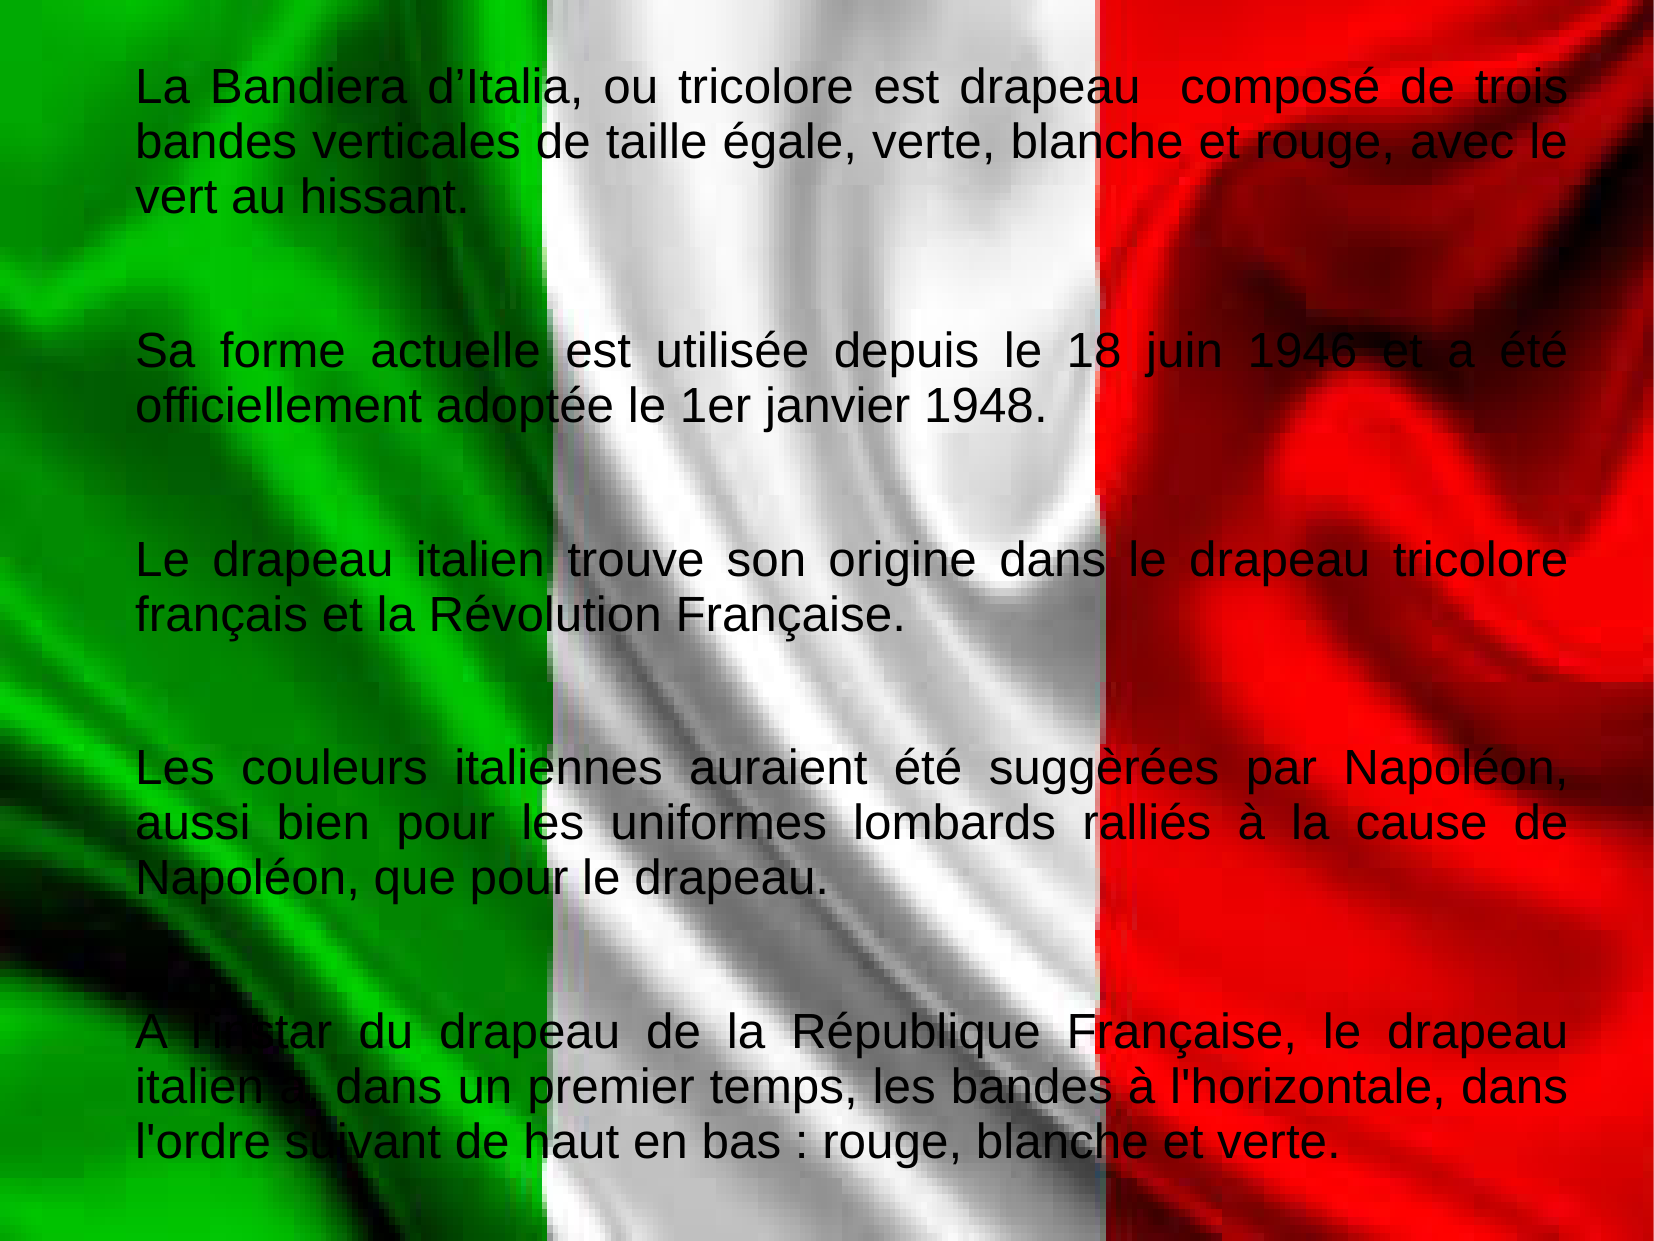

# La Bandiera d’Italia, ou tricolore est drapeau composé de trois bandes verticales de taille égale, verte, blanche et rouge, avec le vert au hissant.
Sa forme actuelle est utilisée depuis le 18 juin 1946 et a été officiellement adoptée le 1er janvier 1948.
Le drapeau italien trouve son origine dans le drapeau tricolore français et la Révolution Française.
Les couleurs italiennes auraient été suggèrées par Napoléon, aussi bien pour les uniformes lombards ralliés à la cause de Napoléon, que pour le drapeau.
A l'instar du drapeau de la République Française, le drapeau italien a, dans un premier temps, les bandes à l'horizontale, dans l'ordre suivant de haut en bas : rouge, blanche et verte.